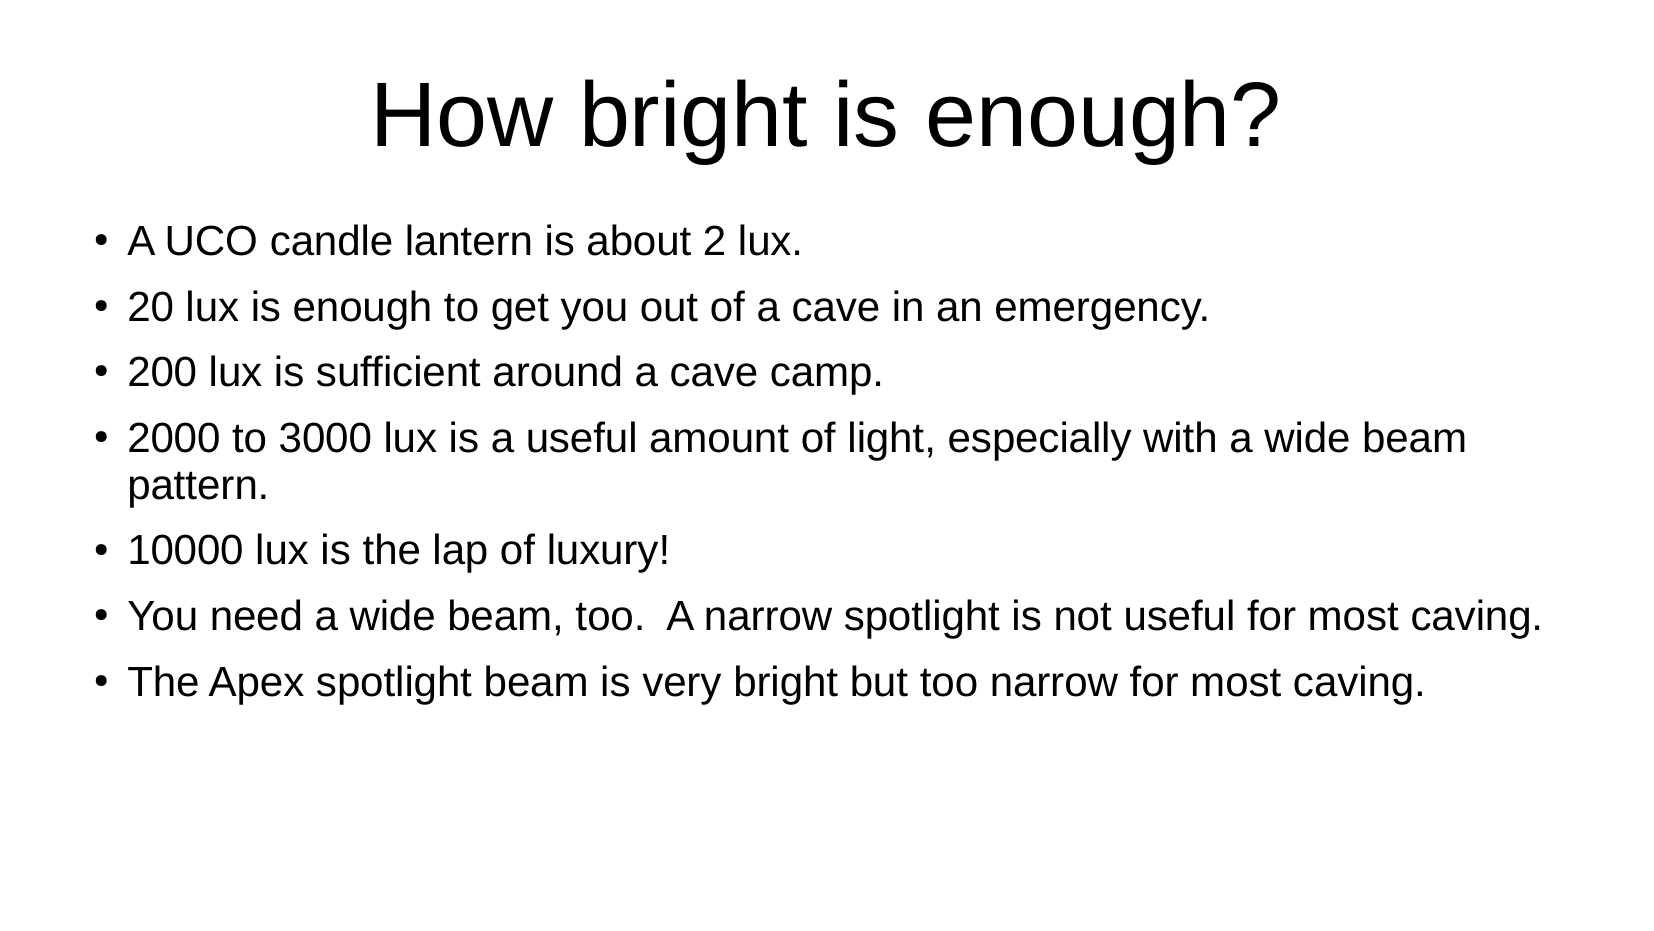

# How bright is enough?
A UCO candle lantern is about 2 lux.
20 lux is enough to get you out of a cave in an emergency.
200 lux is sufficient around a cave camp.
2000 to 3000 lux is a useful amount of light, especially with a wide beam pattern.
10000 lux is the lap of luxury!
You need a wide beam, too. A narrow spotlight is not useful for most caving.
The Apex spotlight beam is very bright but too narrow for most caving.